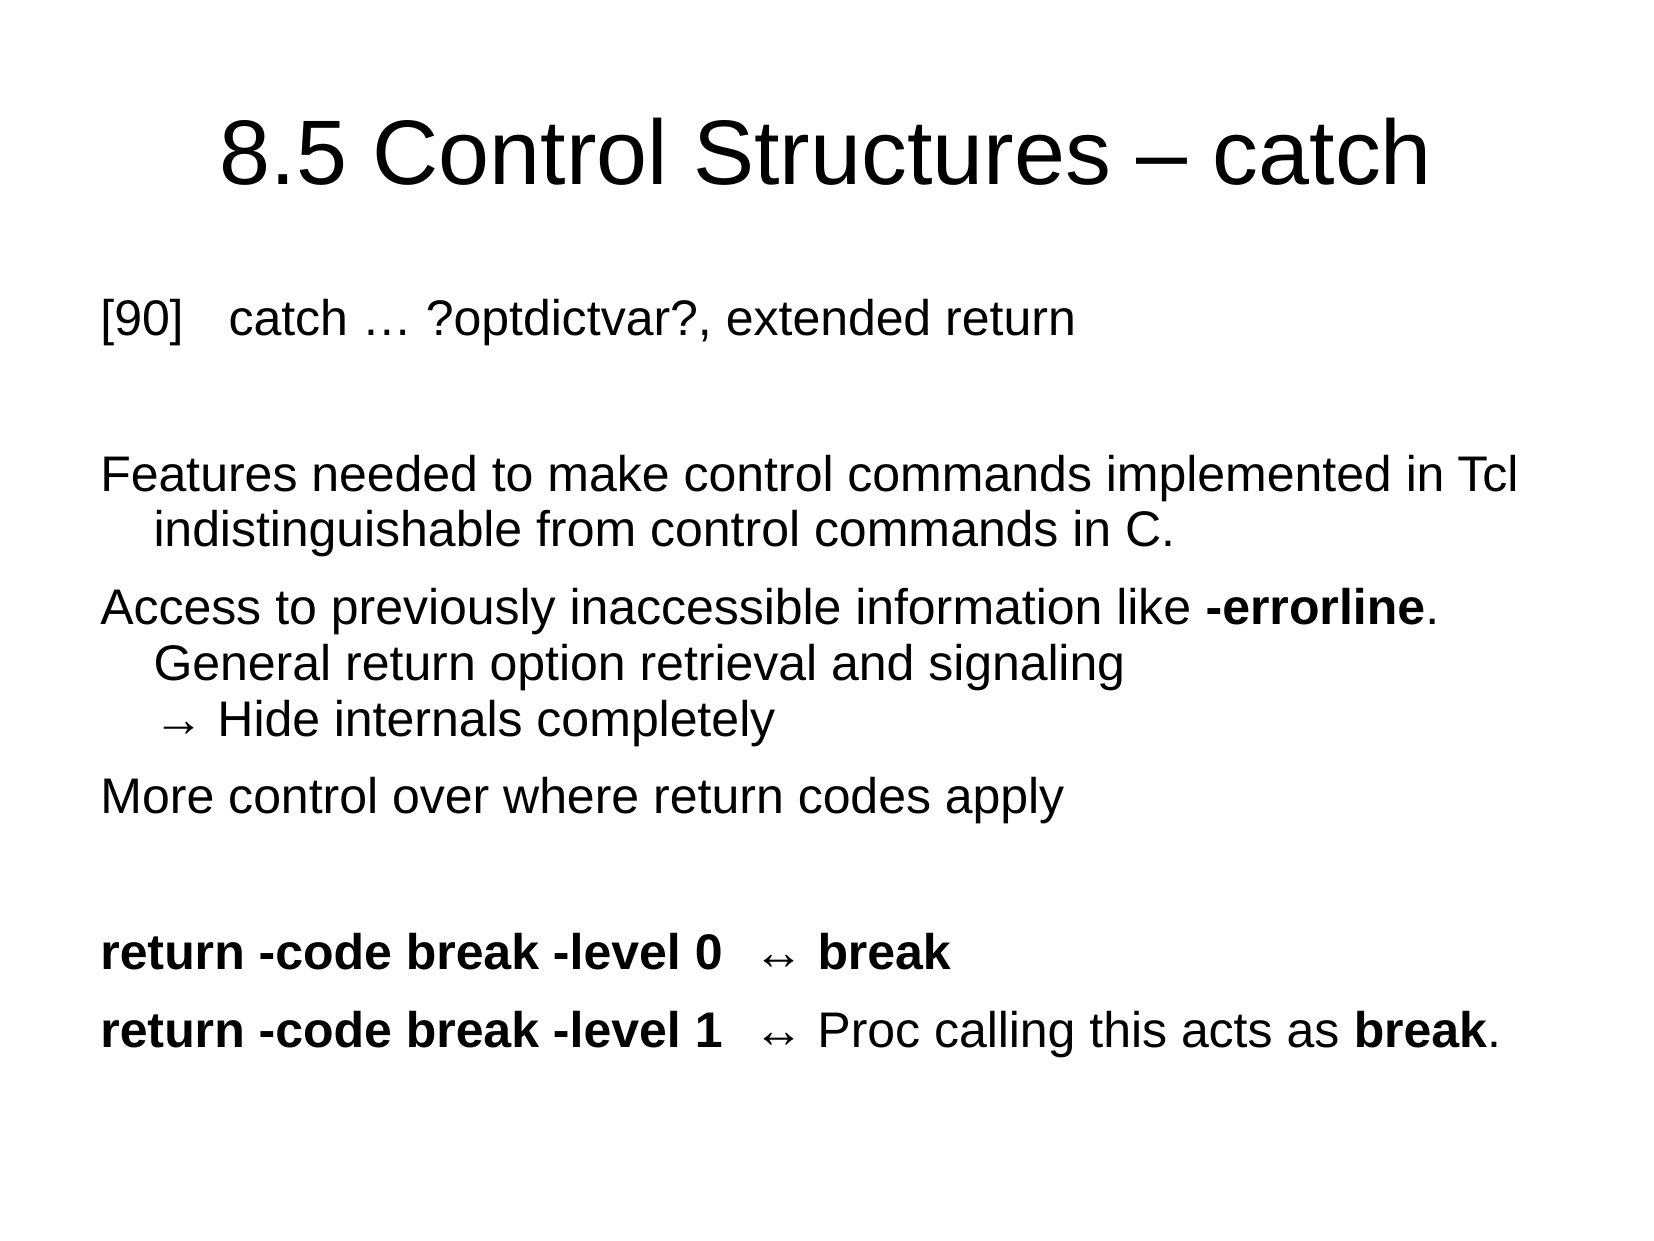

# 8.5 Control Structures – catch
[90]	catch … ?optdictvar?, extended return
Features needed to make control commands implemented in Tcl indistinguishable from control commands in C.
Access to previously inaccessible information like -errorline. General return option retrieval and signaling
→ Hide internals completely
More control over where return codes apply
return -code break -level 0	↔ break
return -code break -level 1	↔ Proc calling this acts as break.